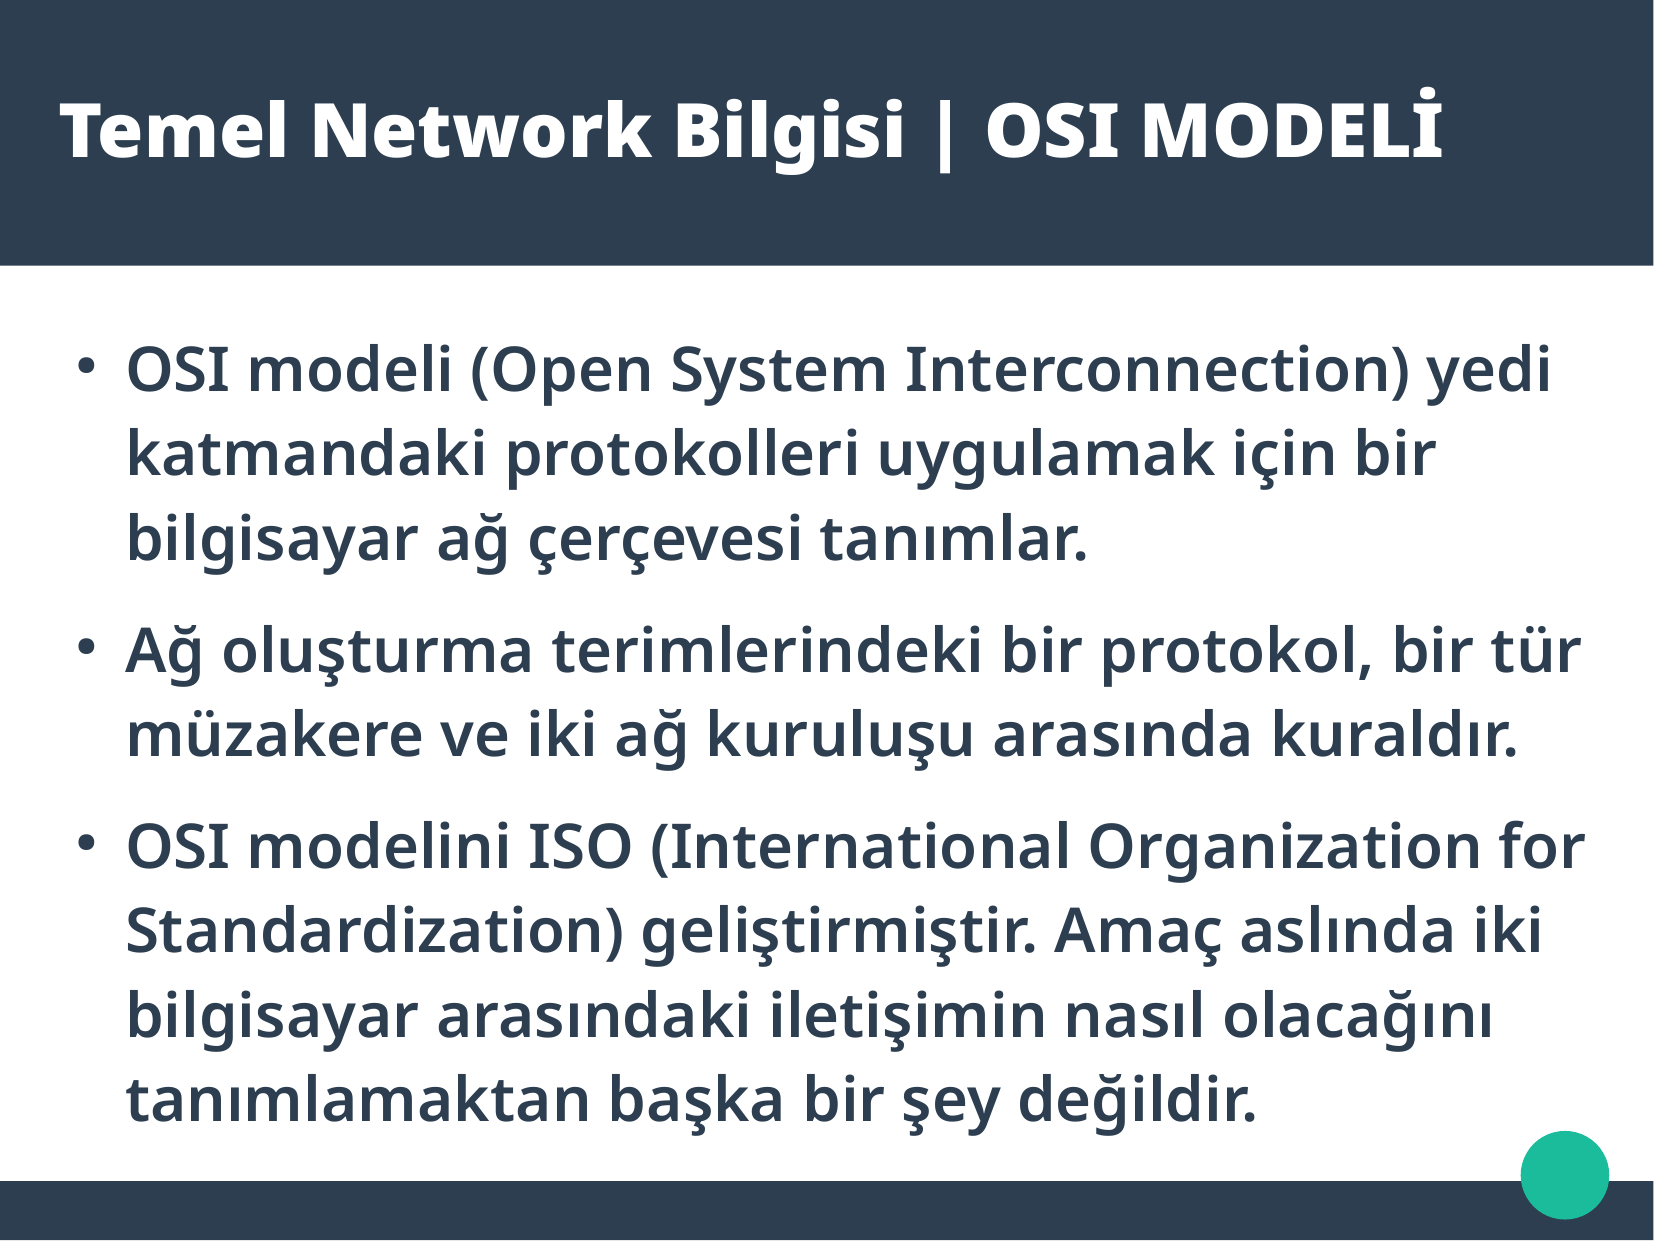

# Temel Network Bilgisi | OSI MODELİ
OSI modeli (Open System Interconnection) yedi katmandaki protokolleri uygulamak için bir bilgisayar ağ çerçevesi tanımlar.
Ağ oluşturma terimlerindeki bir protokol, bir tür müzakere ve iki ağ kuruluşu arasında kuraldır.
OSI modelini ISO (International Organization for Standardization) geliştirmiştir. Amaç aslında iki bilgisayar arasındaki iletişimin nasıl olacağını tanımlamaktan başka bir şey değildir.